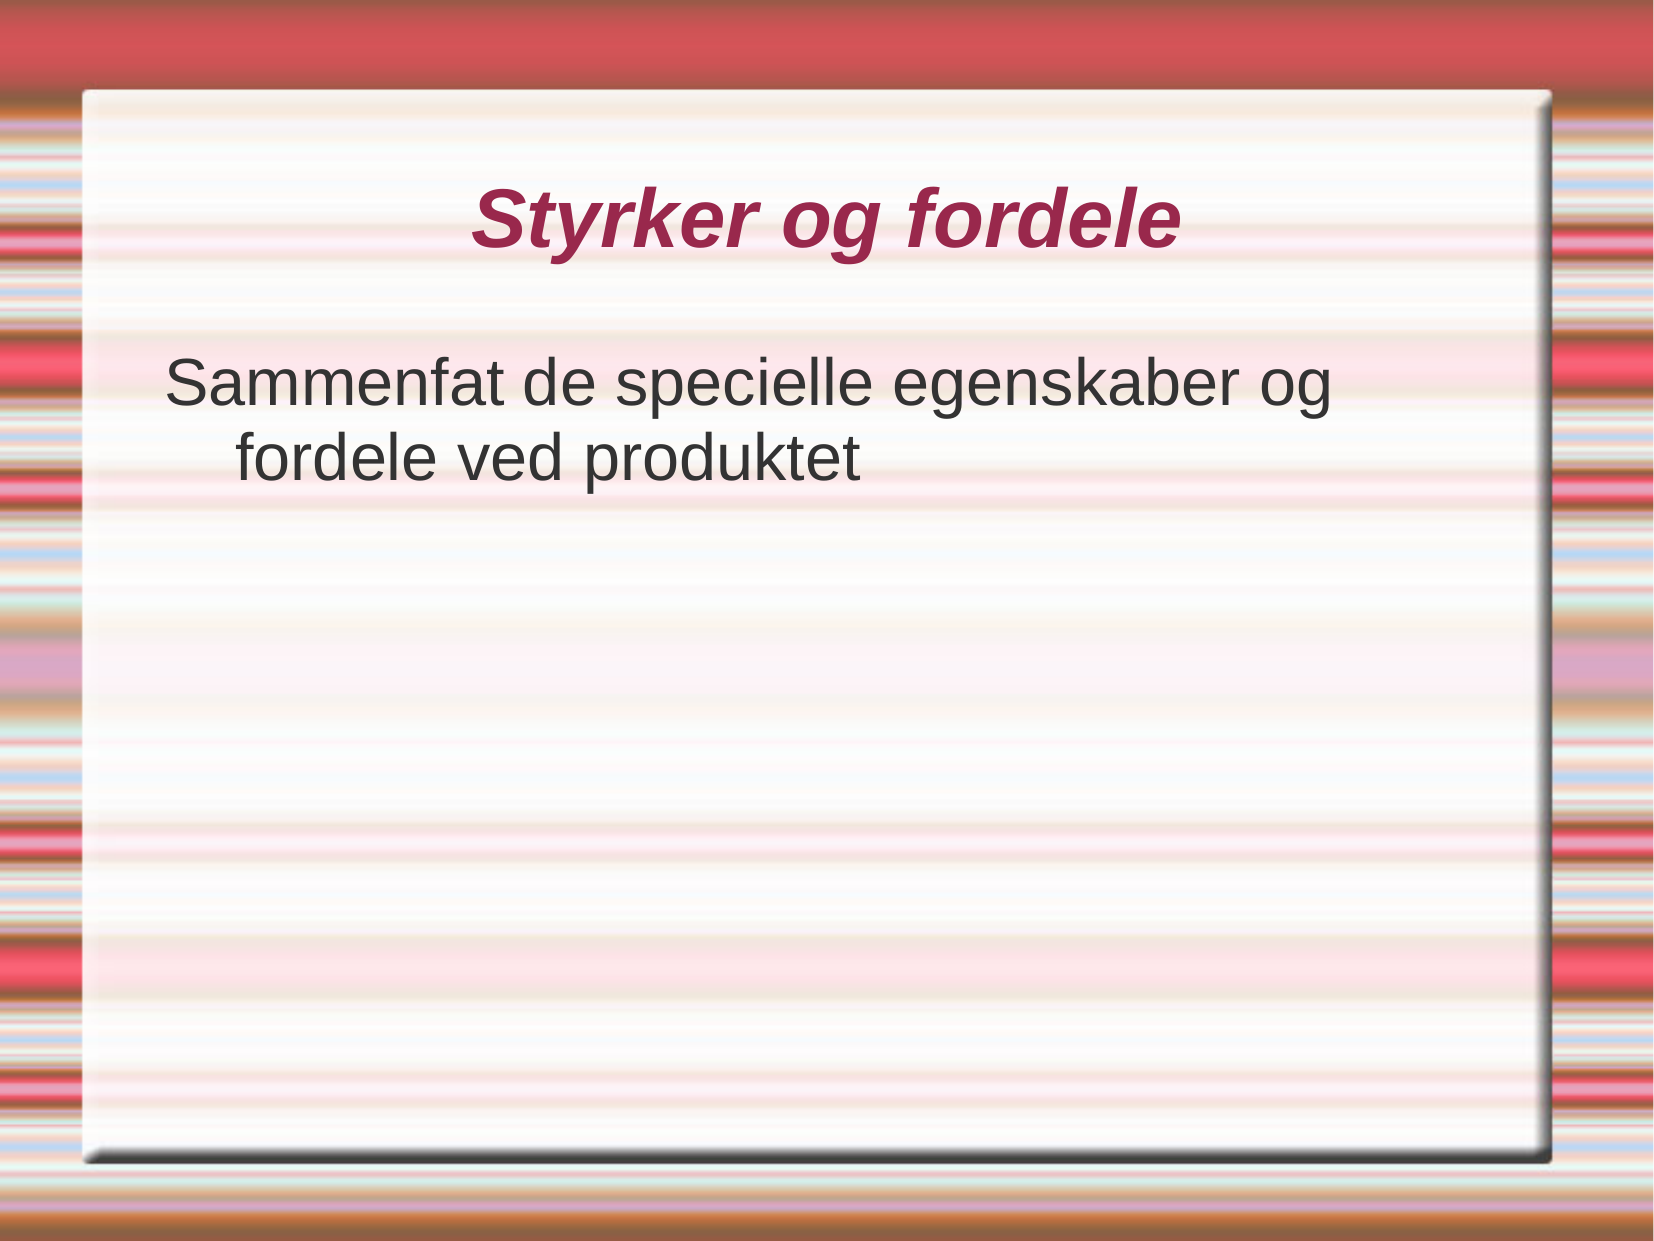

# Styrker og fordele
Sammenfat de specielle egenskaber og fordele ved produktet